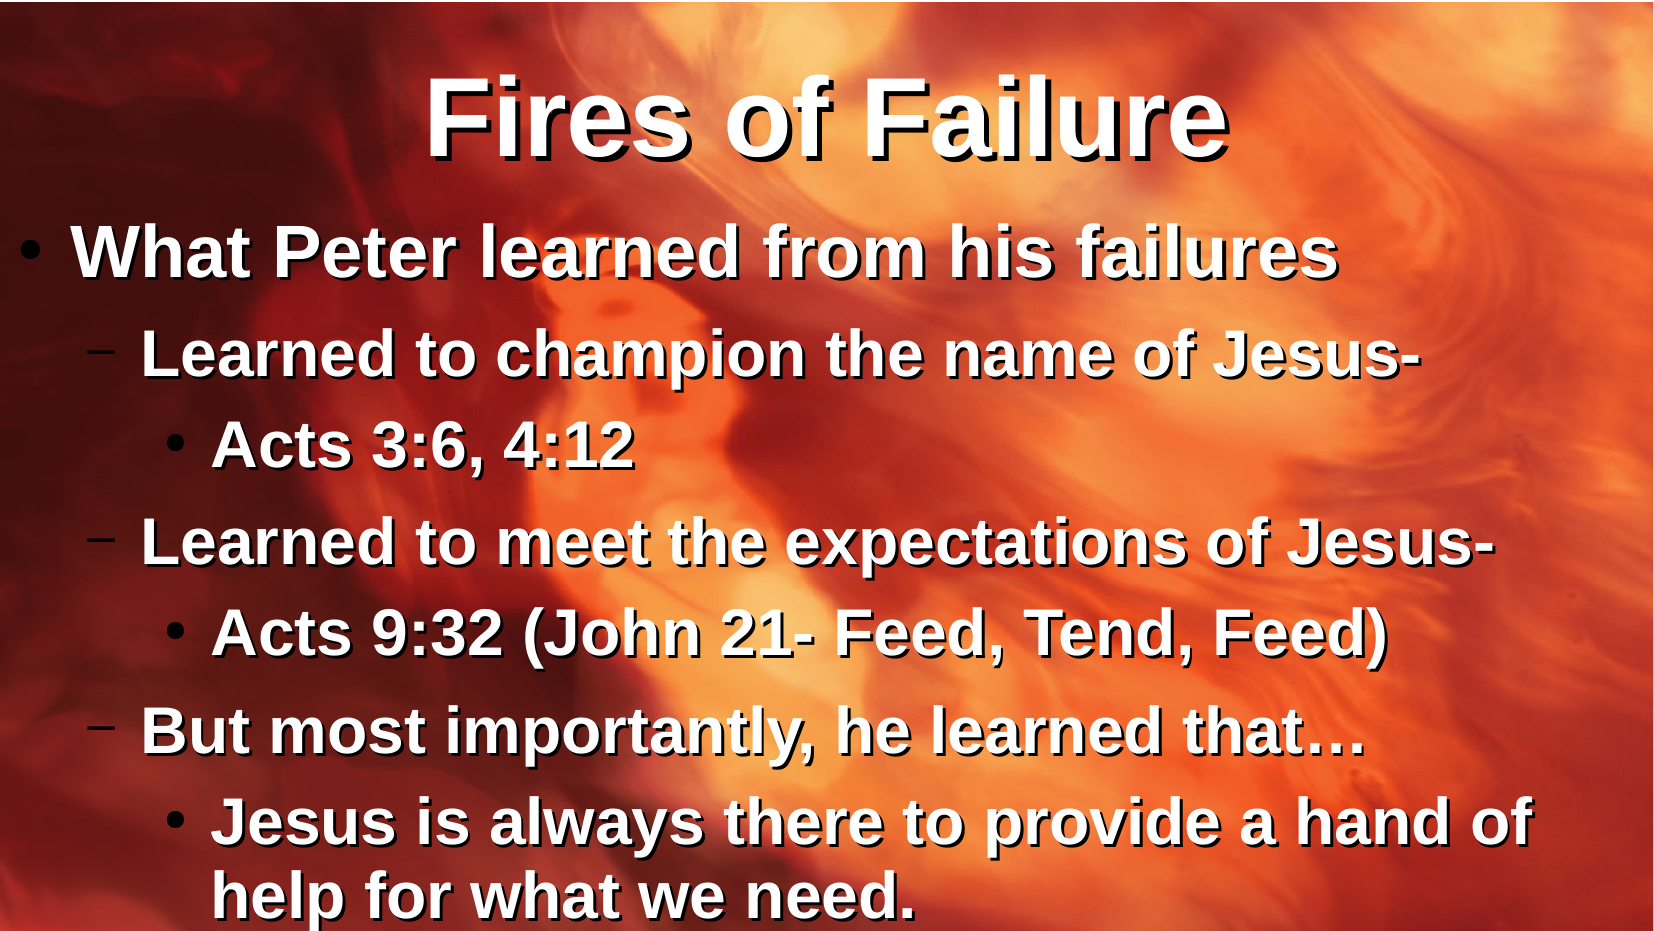

# Fires of Failure
What Peter learned from his failures
Learned to champion the name of Jesus-
Acts 3:6, 4:12
Learned to meet the expectations of Jesus-
Acts 9:32 (John 21- Feed, Tend, Feed)
But most importantly, he learned that…
Jesus is always there to provide a hand of help for what we need.